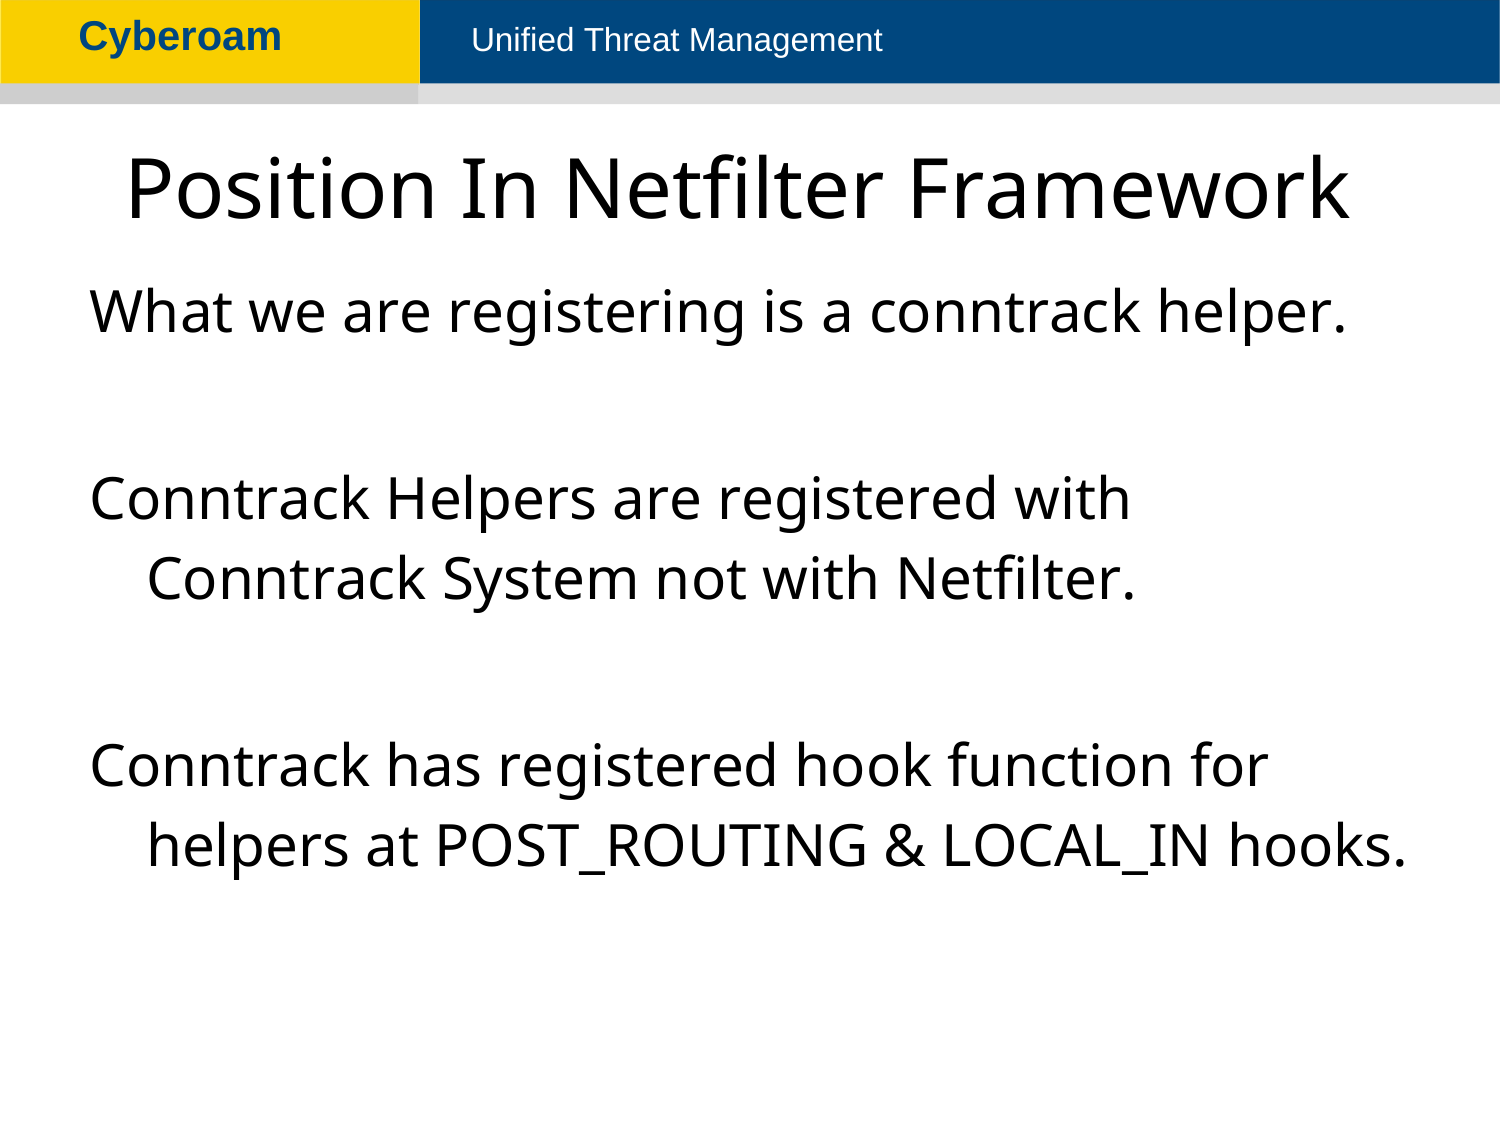

# Position In Netfilter Framework
What we are registering is a conntrack helper.
Conntrack Helpers are registered with Conntrack System not with Netfilter.
Conntrack has registered hook function for helpers at POST_ROUTING & LOCAL_IN hooks.